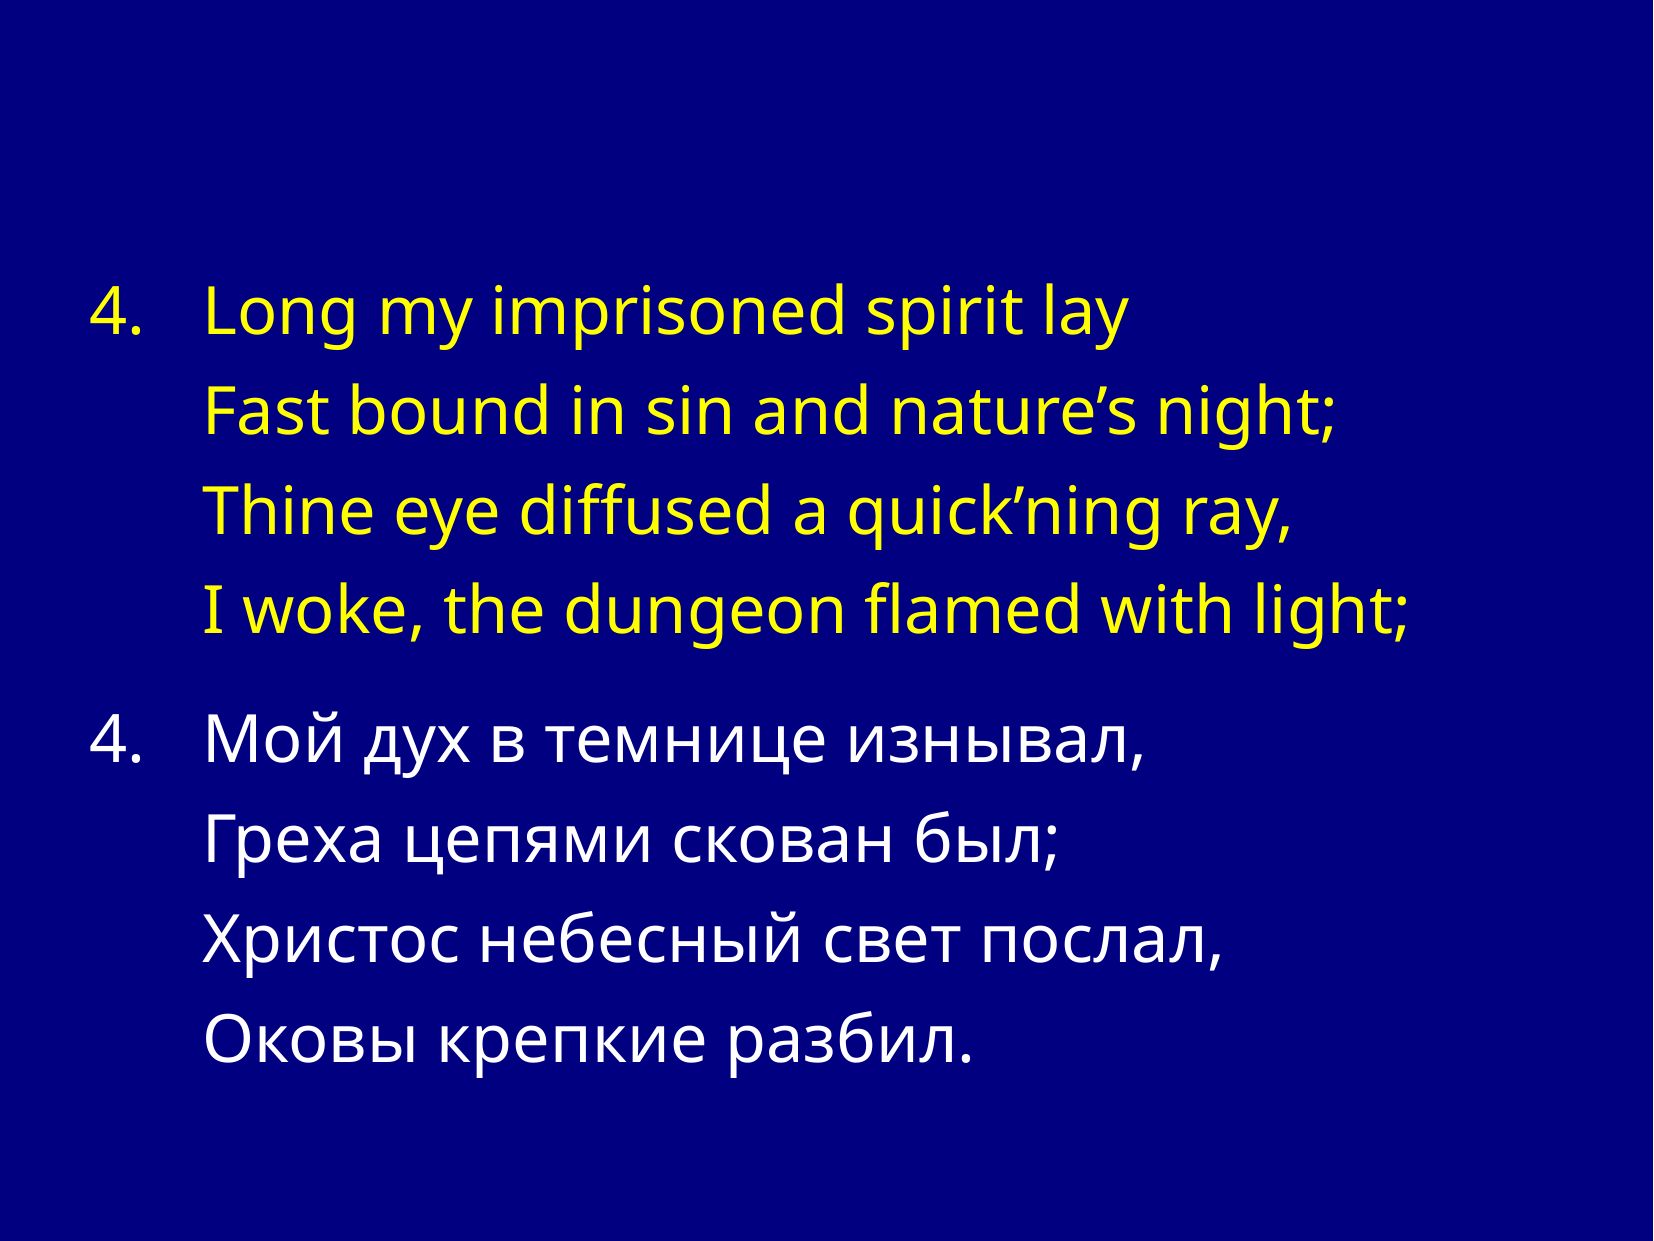

4.	Long my imprisoned spirit lay
	Fast bound in sin and nature’s night;
	Thine eye diffused a quick’ning ray,
	I woke, the dungeon flamed with light;
4.	Мой дух в темнице изнывал,
	Греха цепями скован был;
	Христос небесный свет послал,
	Оковы крепкие разбил.